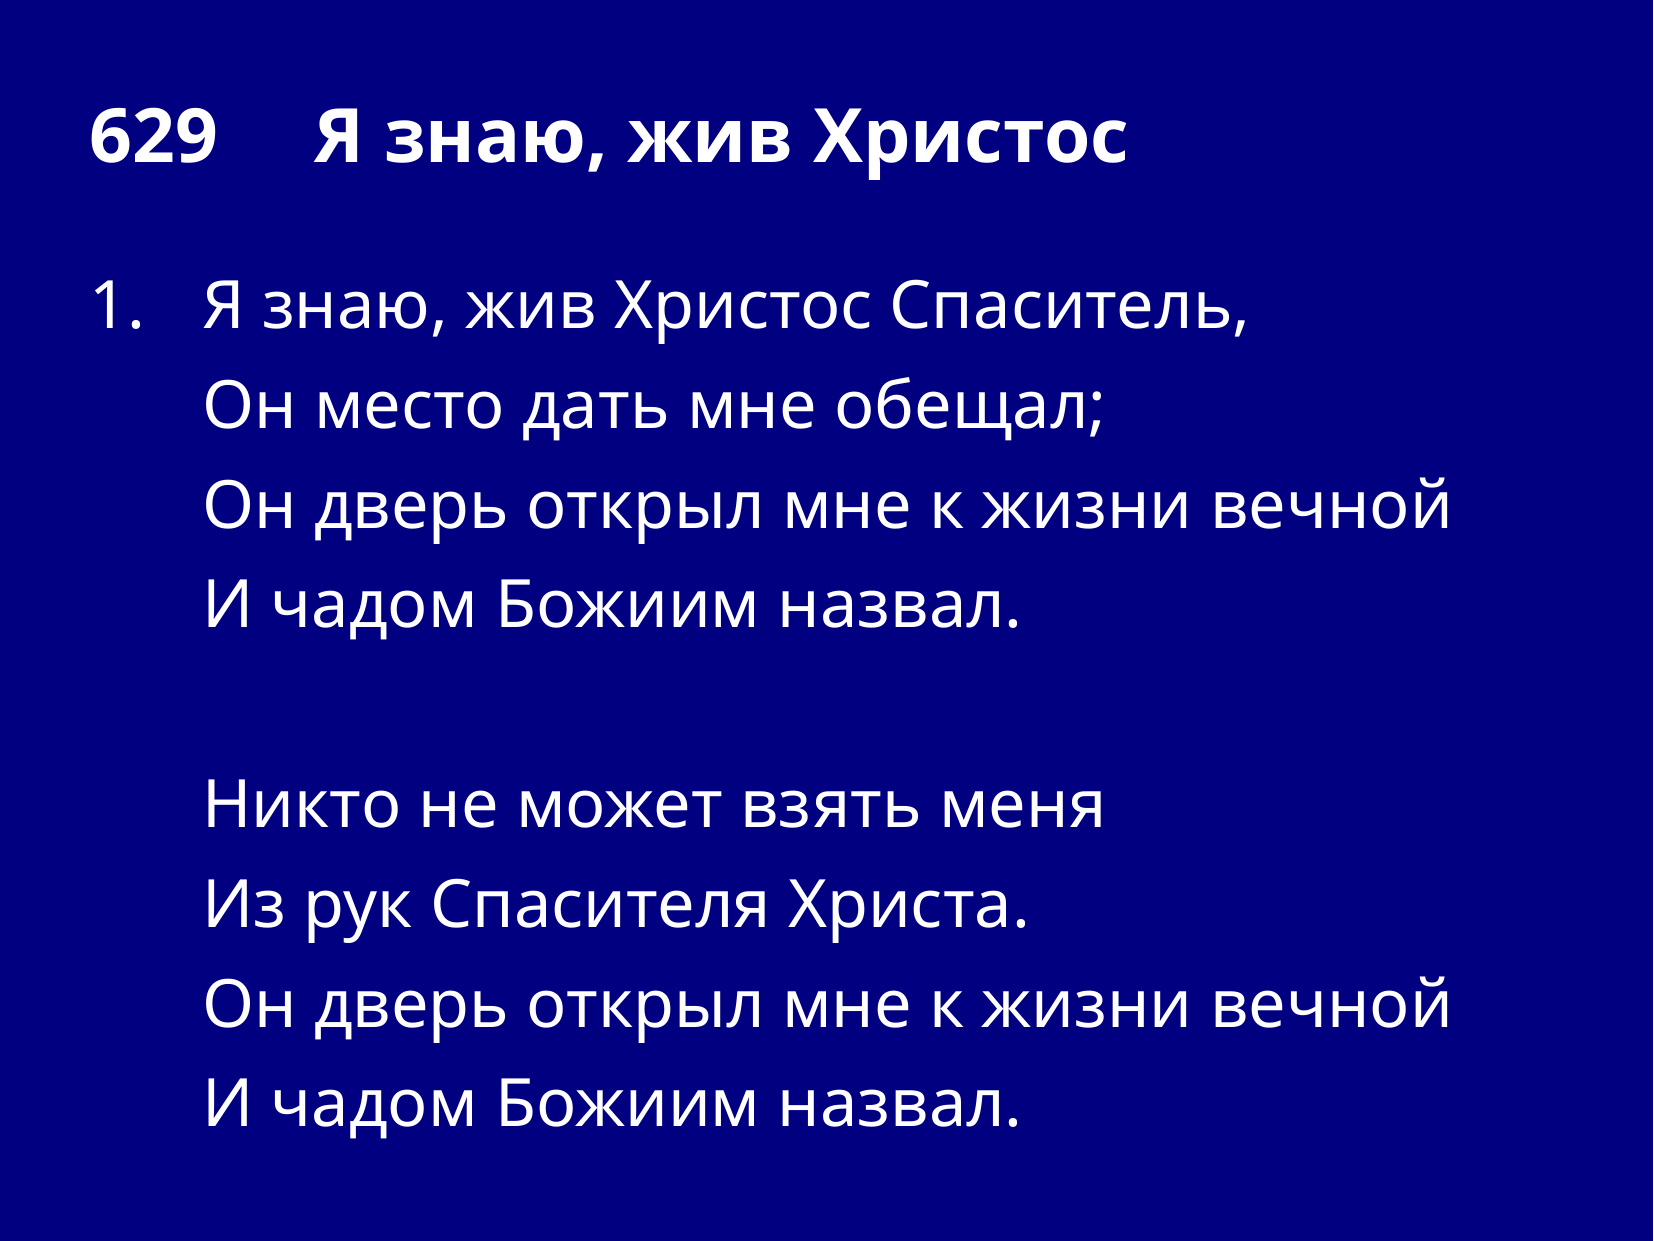

629	Я знаю, жив Христос
1.	Я знаю, жив Христос Спаситель,
	Он место дать мне обещал;
	Он дверь открыл мне к жизни вечной
	И чадом Божиим назвал.
	Никто не может взять меня
	Из рук Спасителя Христа.
	Он дверь открыл мне к жизни вечной
	И чадом Божиим назвал.